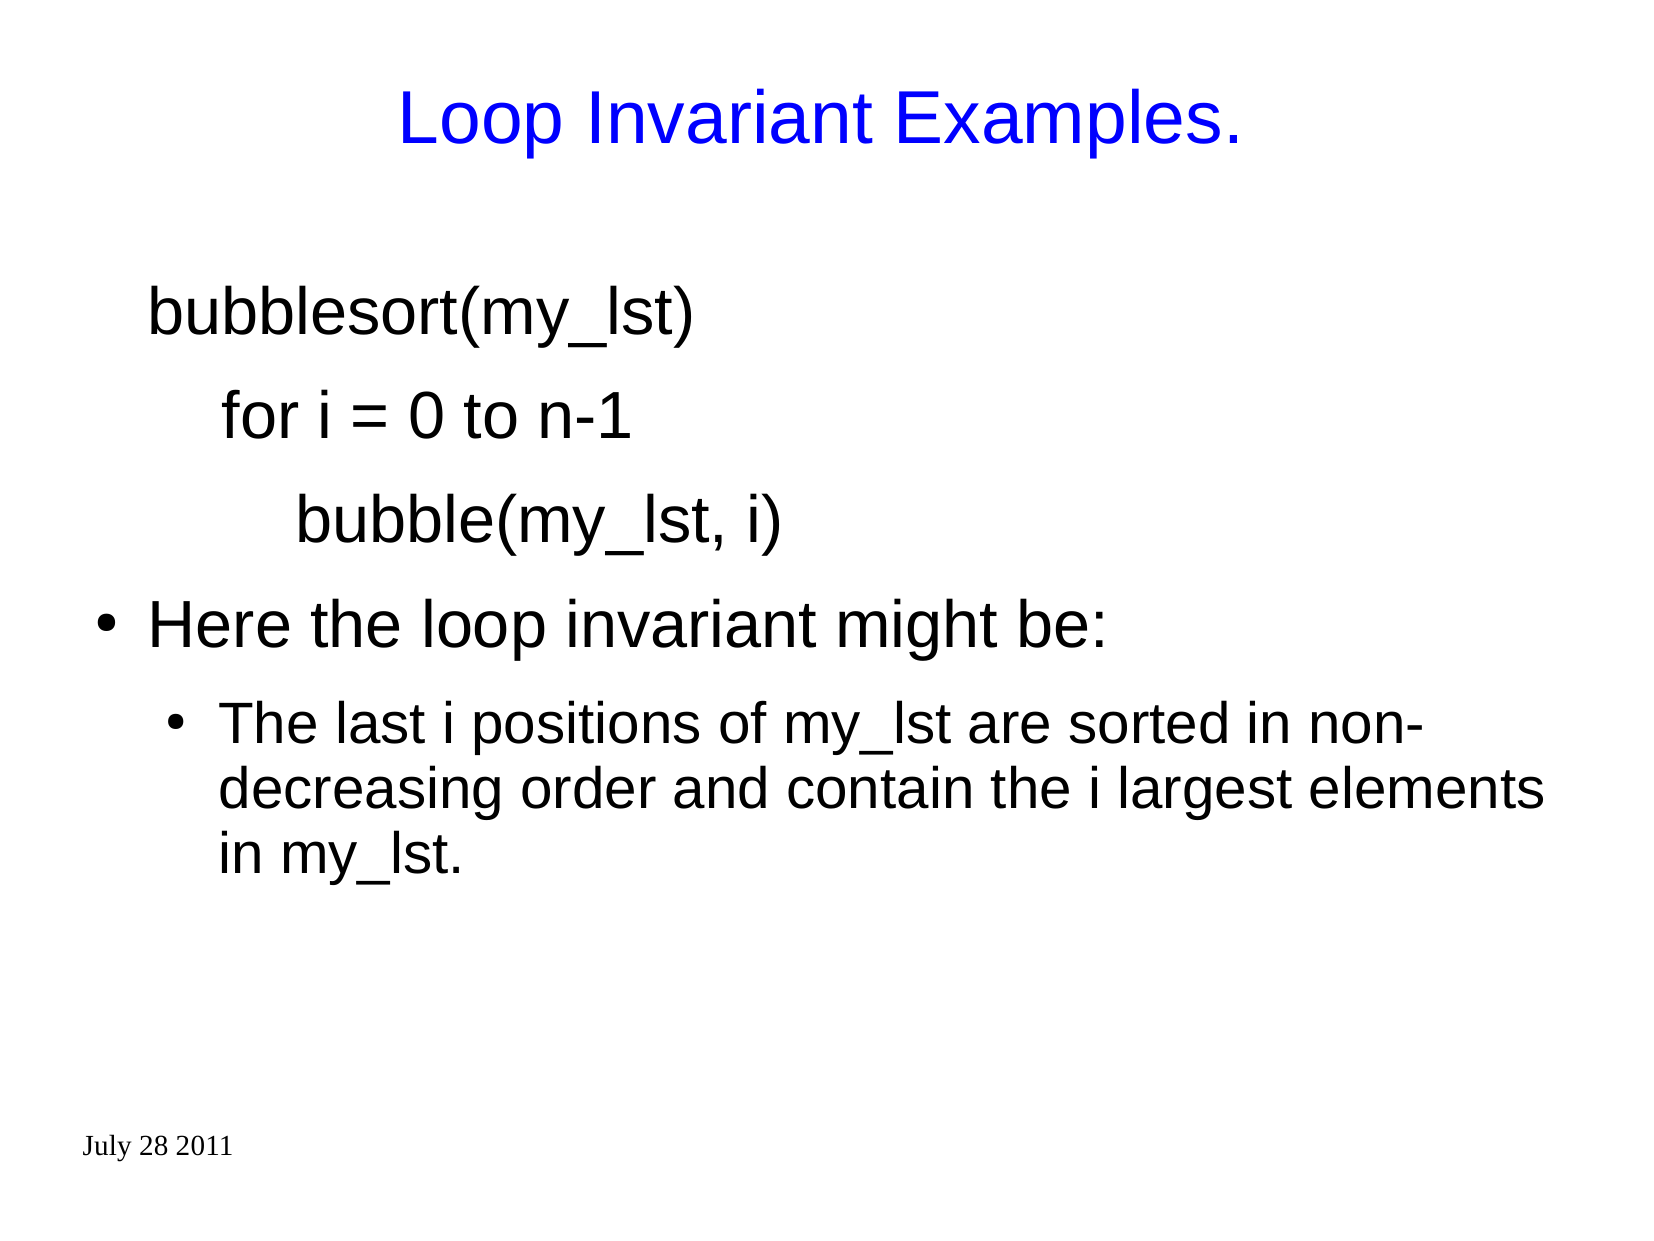

# Loop Invariant Examples.
bubblesort(my_lst)
 for i = 0 to n-1
 bubble(my_lst, i)
Here the loop invariant might be:
The last i positions of my_lst are sorted in non-decreasing order and contain the i largest elements in my_lst.
July 28 2011